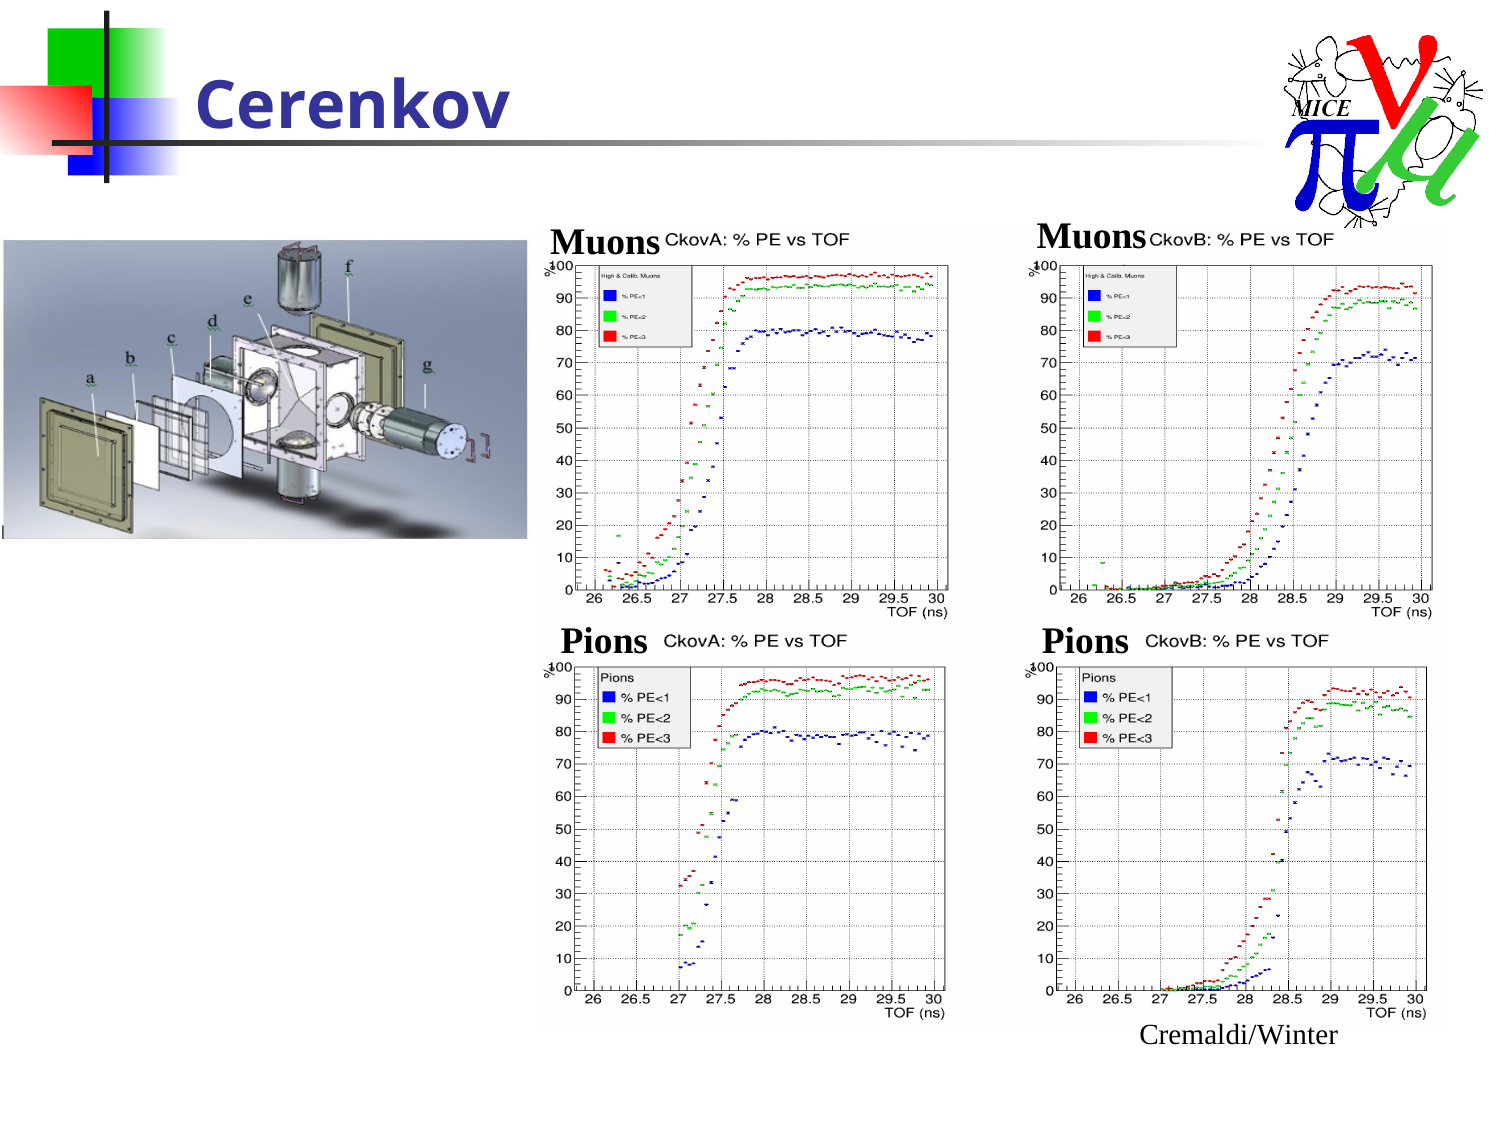

# Cerenkov
Muons
Muons
Pions
Pions
Cremaldi/Winter